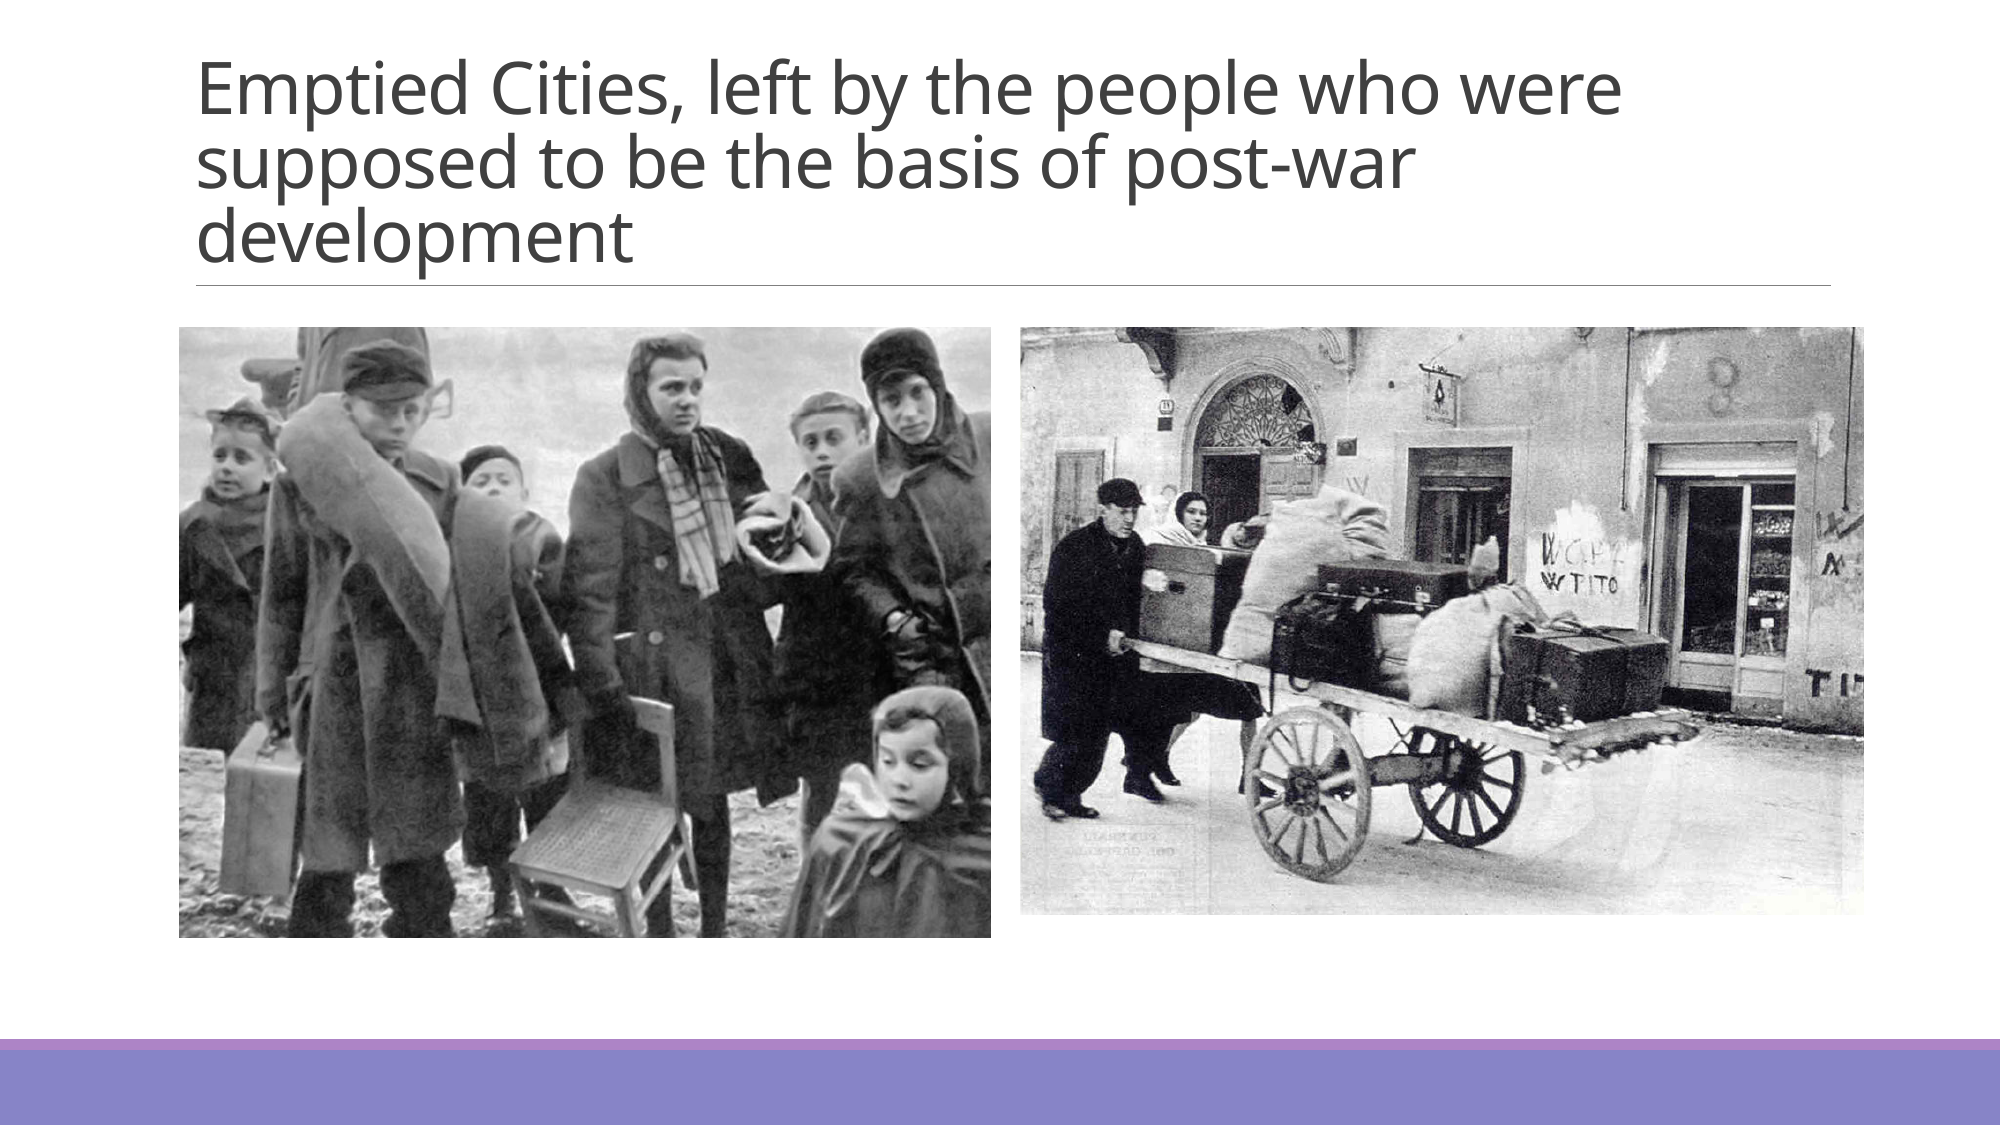

# Emptied Cities, left by the people who were supposed to be the basis of post-war development